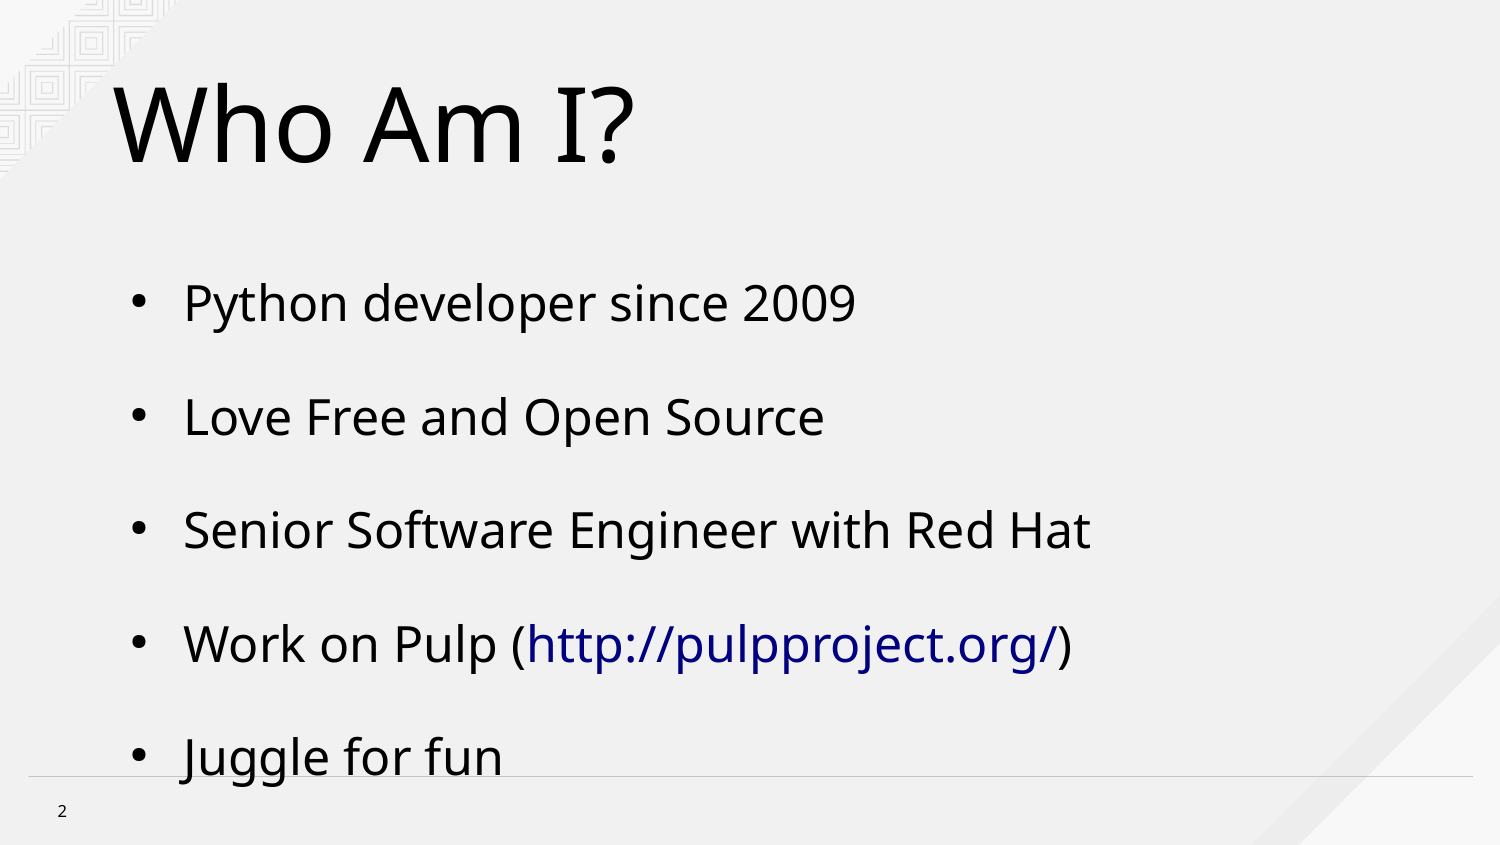

# Who Am I?
Python developer since 2009
Love Free and Open Source
Senior Software Engineer with Red Hat
Work on Pulp (http://pulpproject.org/)
Juggle for fun
2